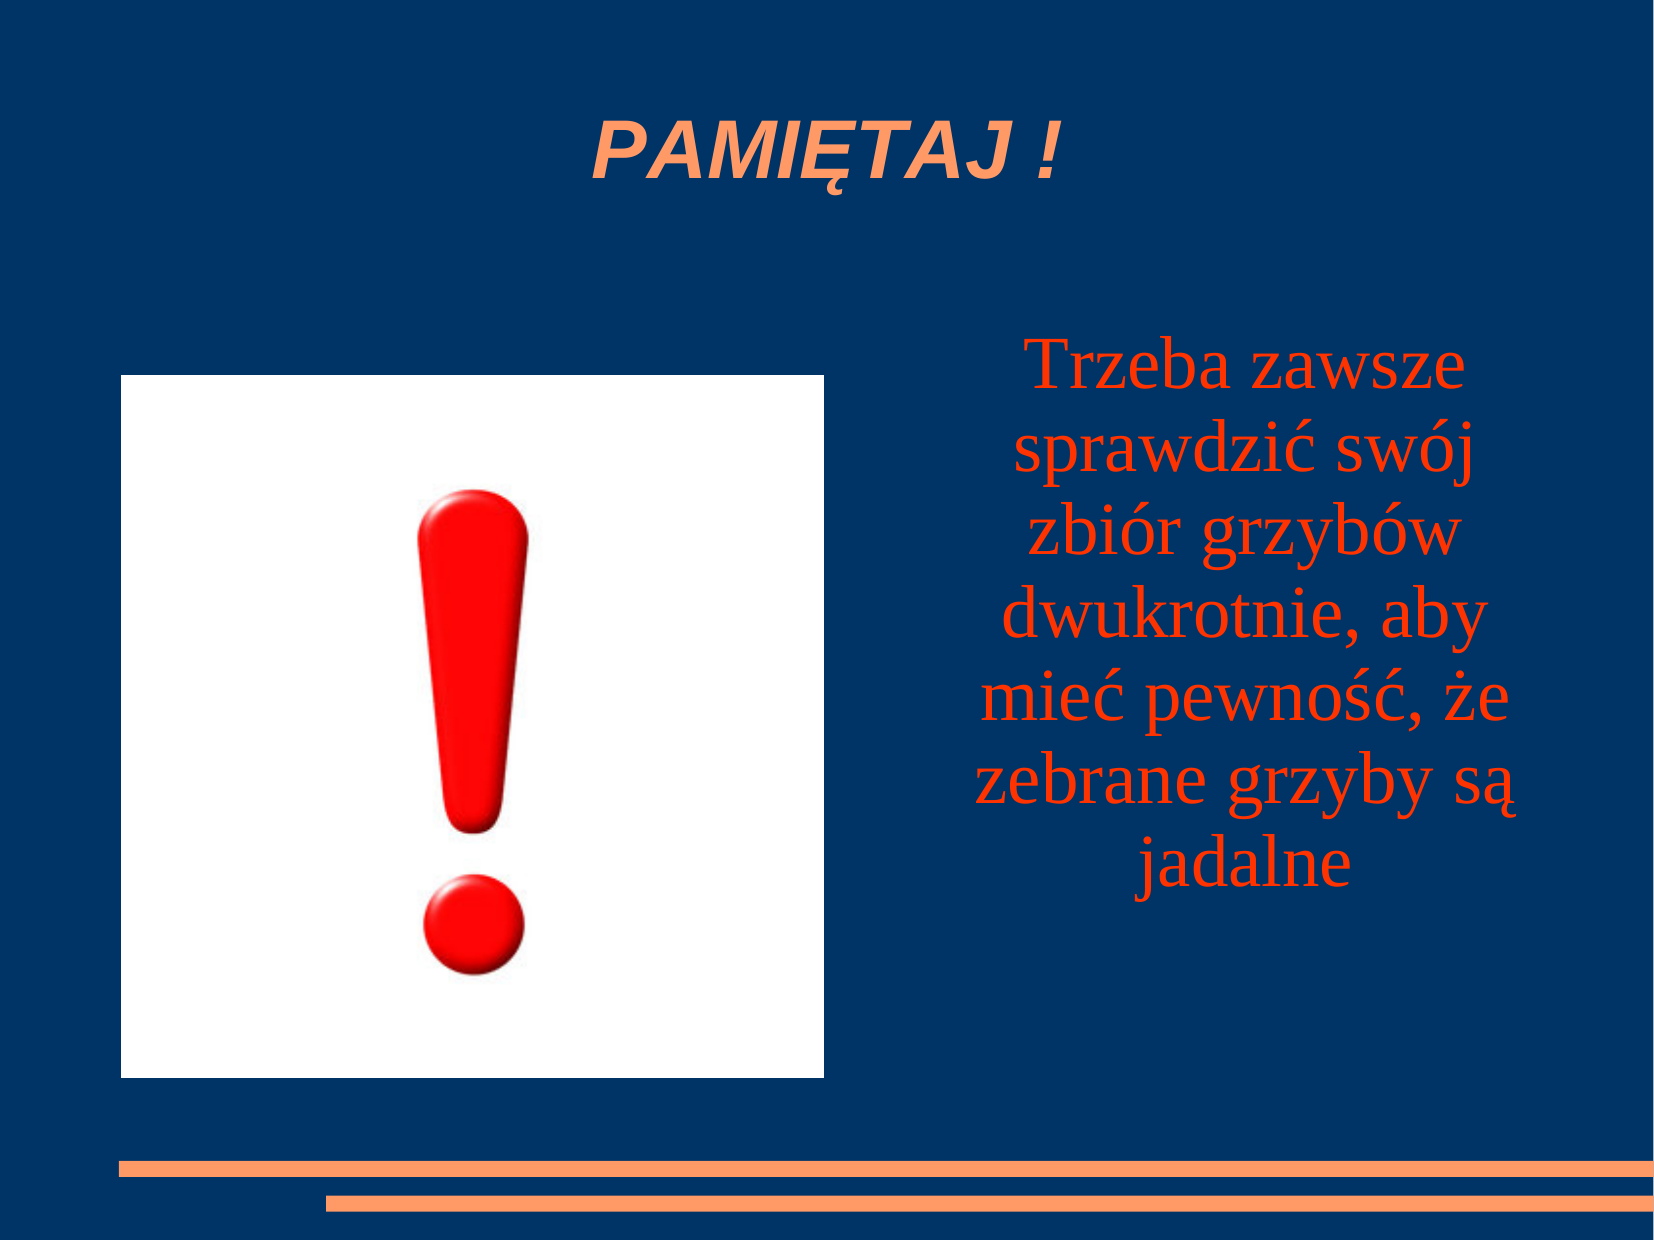

# PAMIĘTAJ !
Trzeba zawsze sprawdzić swój zbiór grzybów dwukrotnie, aby mieć pewność, że zebrane grzyby są jadalne